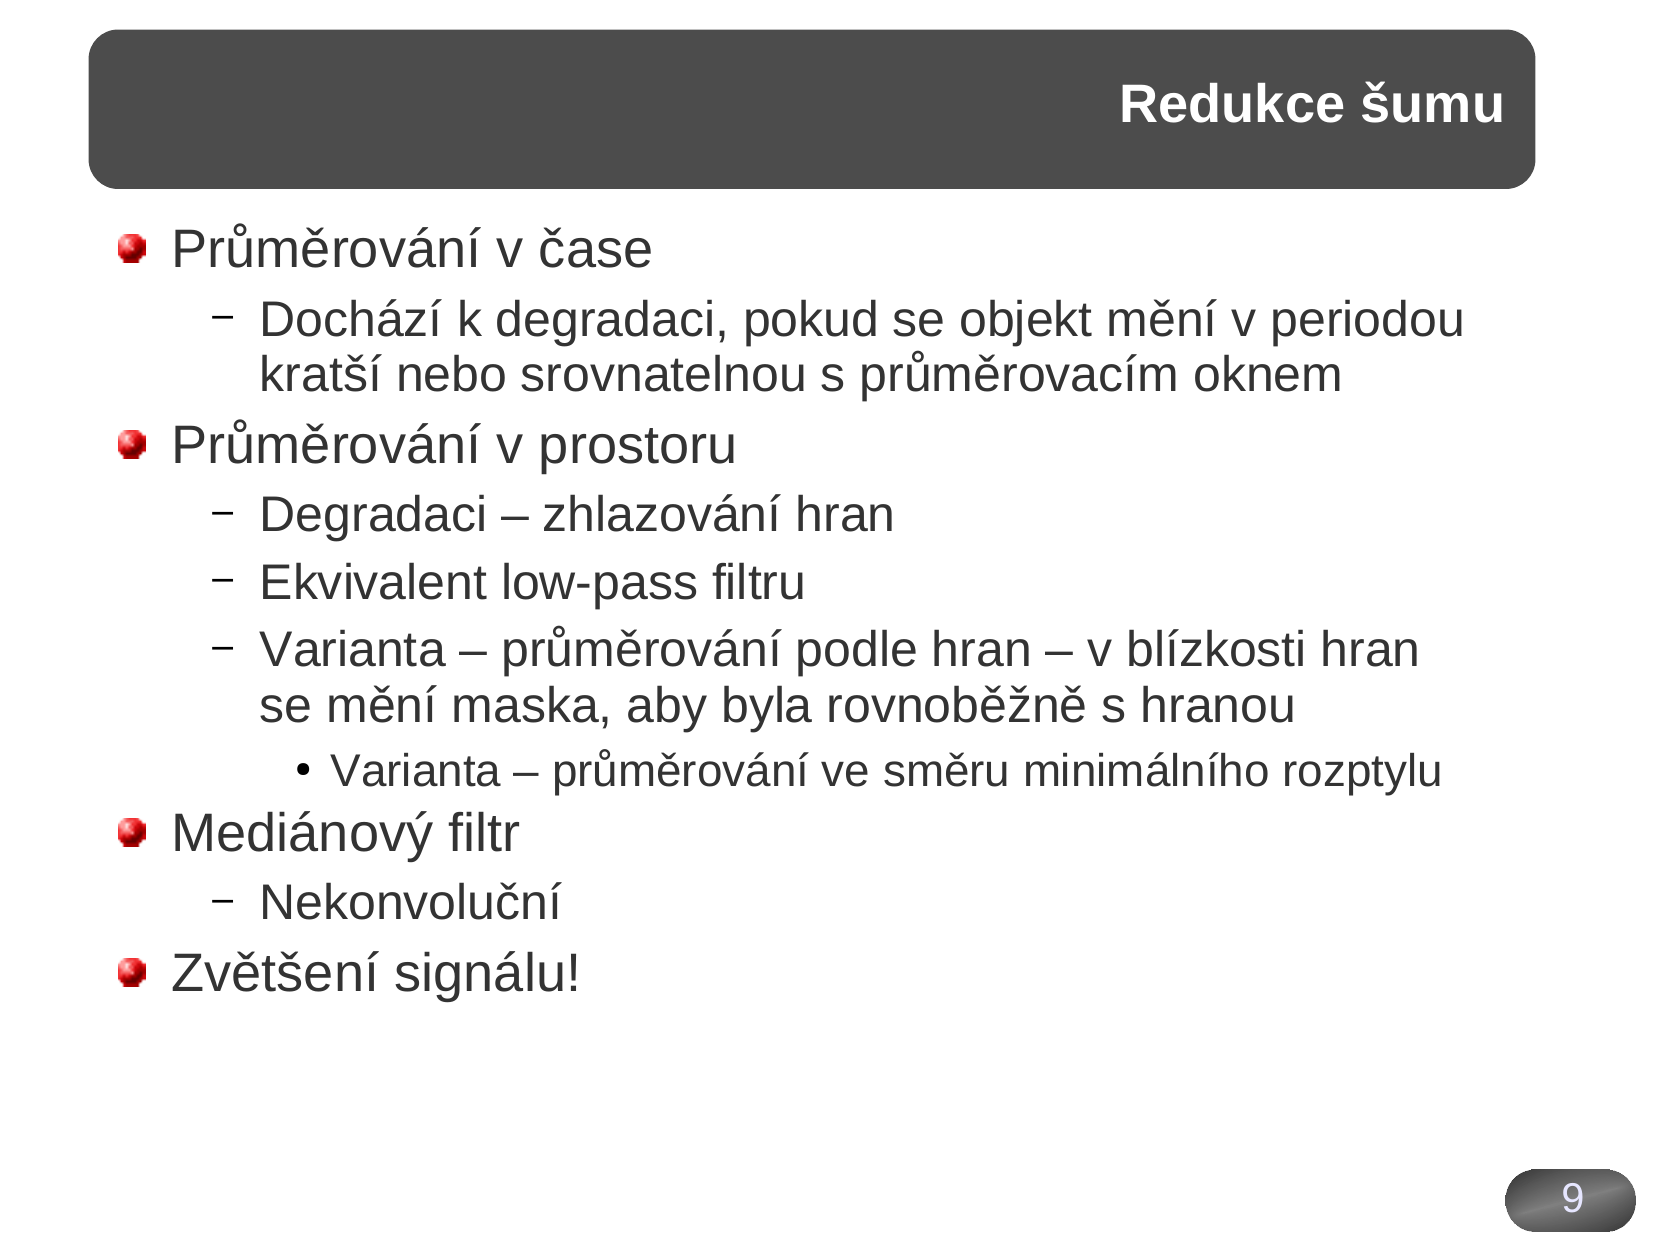

# Redukce šumu
Průměrování v čase
Dochází k degradaci, pokud se objekt mění v periodou kratší nebo srovnatelnou s průměrovacím oknem
Průměrování v prostoru
Degradaci – zhlazování hran
Ekvivalent low-pass filtru
Varianta – průměrování podle hran – v blízkosti hran se mění maska, aby byla rovnoběžně s hranou
Varianta – průměrování ve směru minimálního rozptylu
Mediánový filtr
Nekonvoluční
Zvětšení signálu!